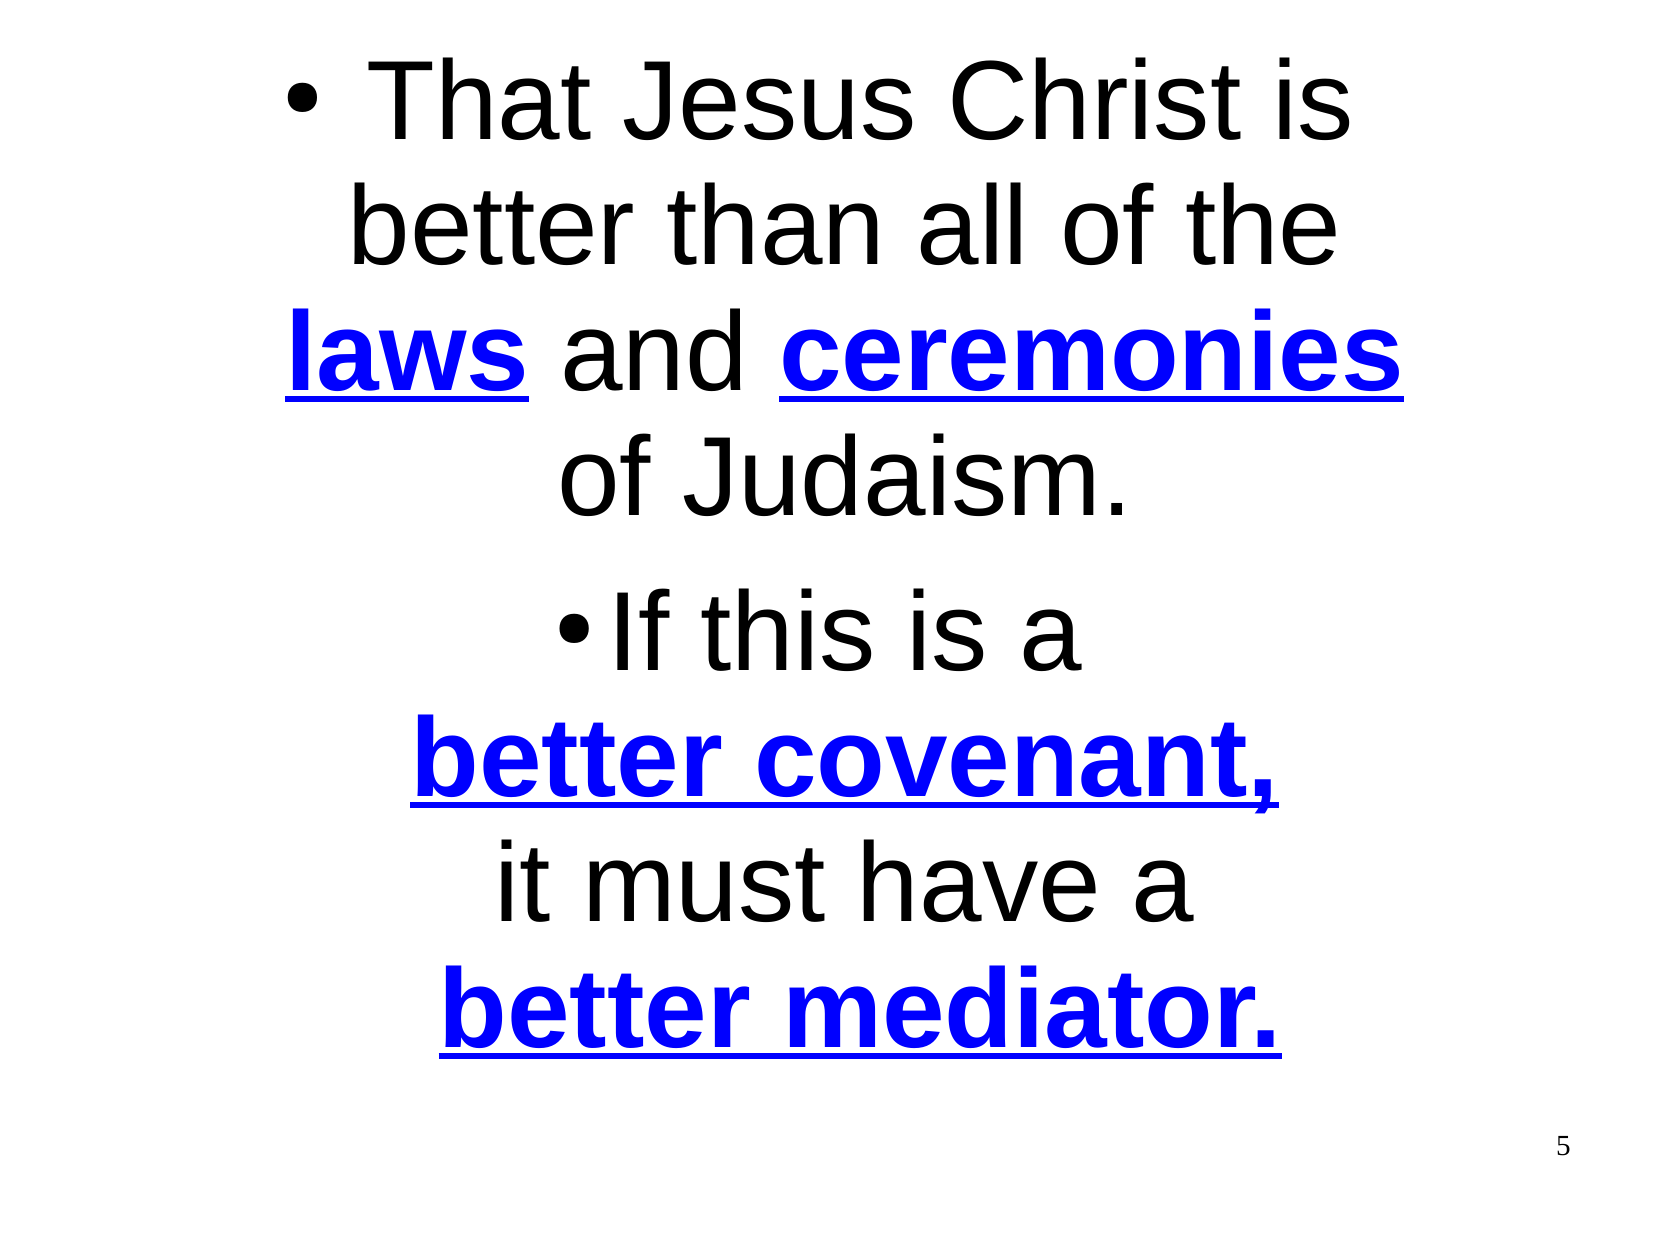

# That Jesus Christ is better than all of the laws and ceremonies of Judaism.
If this is a
better covenant,
it must have a
better mediator.
5